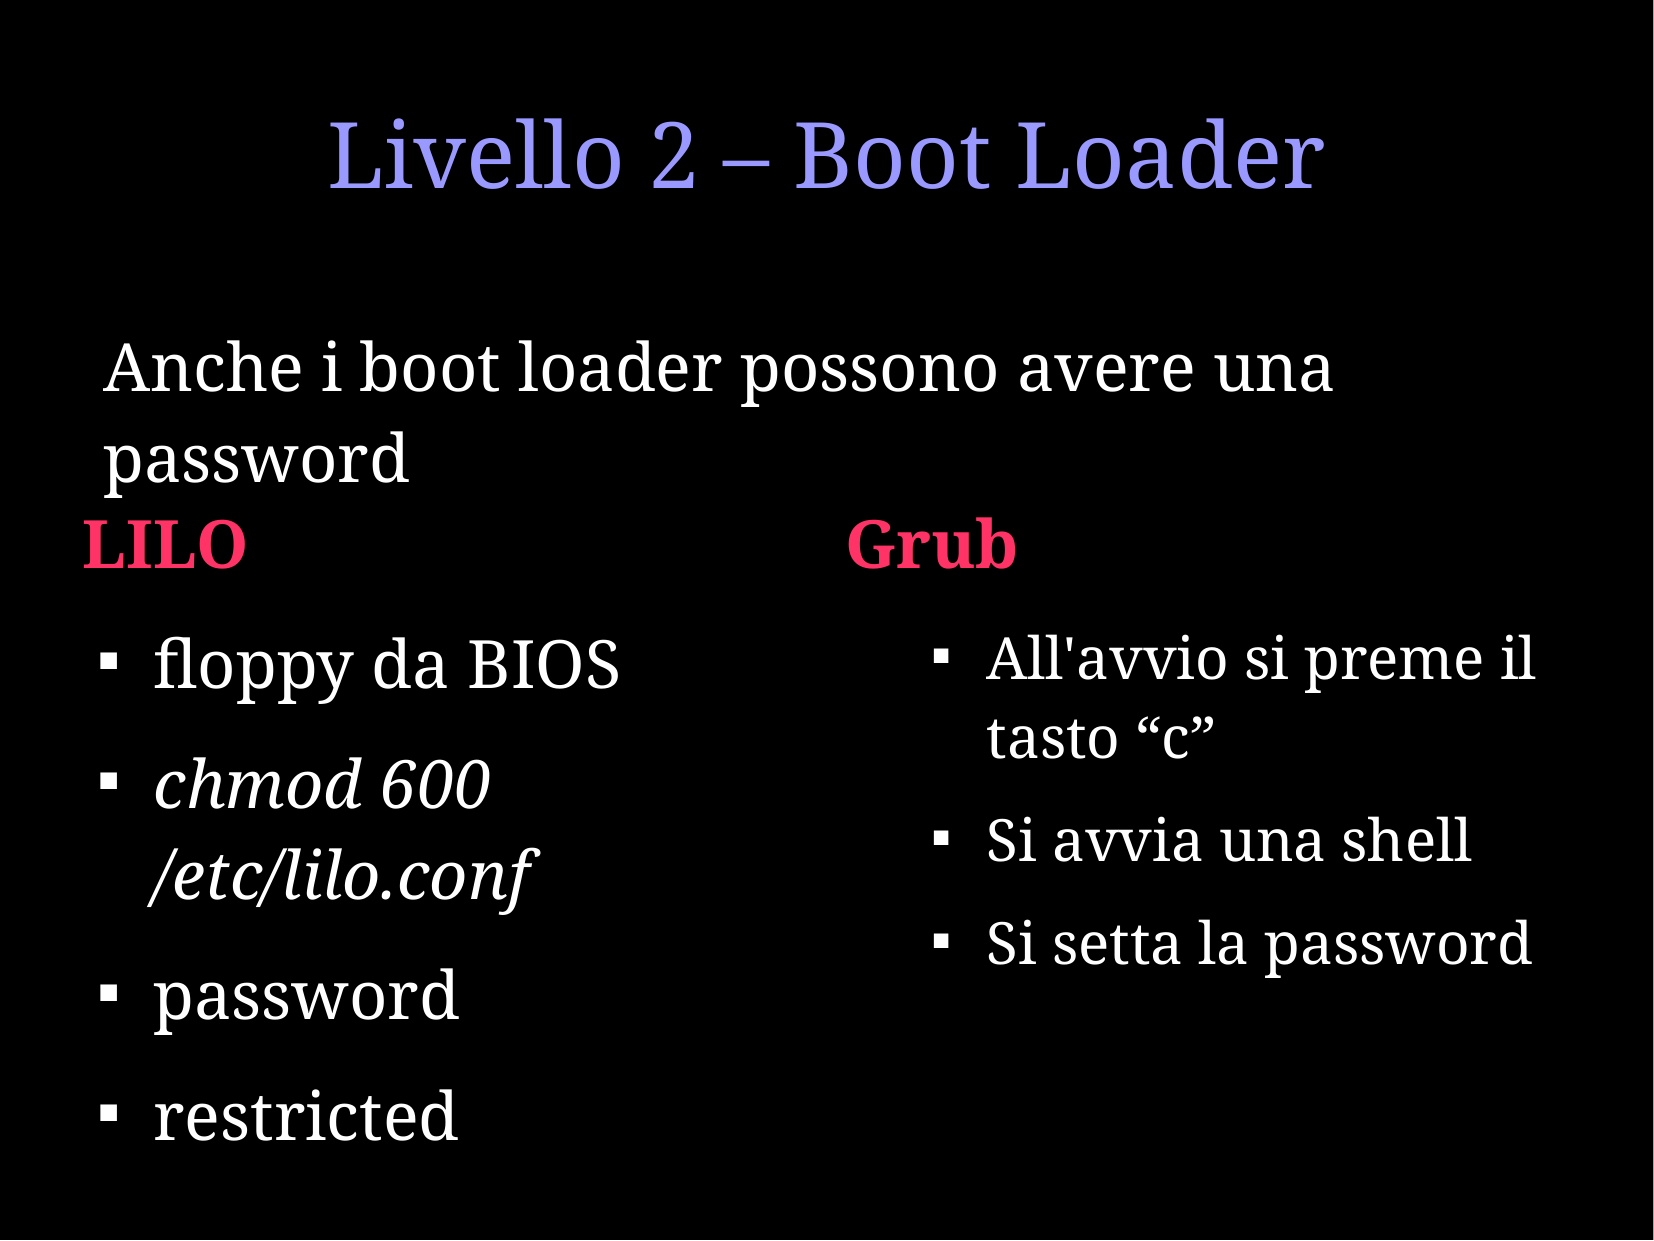

# Livello 2 – Boot Loader
Anche i boot loader possono avere una password
LILO
floppy da BIOS
chmod 600 /etc/lilo.conf
password
restricted
Grub
All'avvio si preme il tasto “c”
Si avvia una shell
Si setta la password